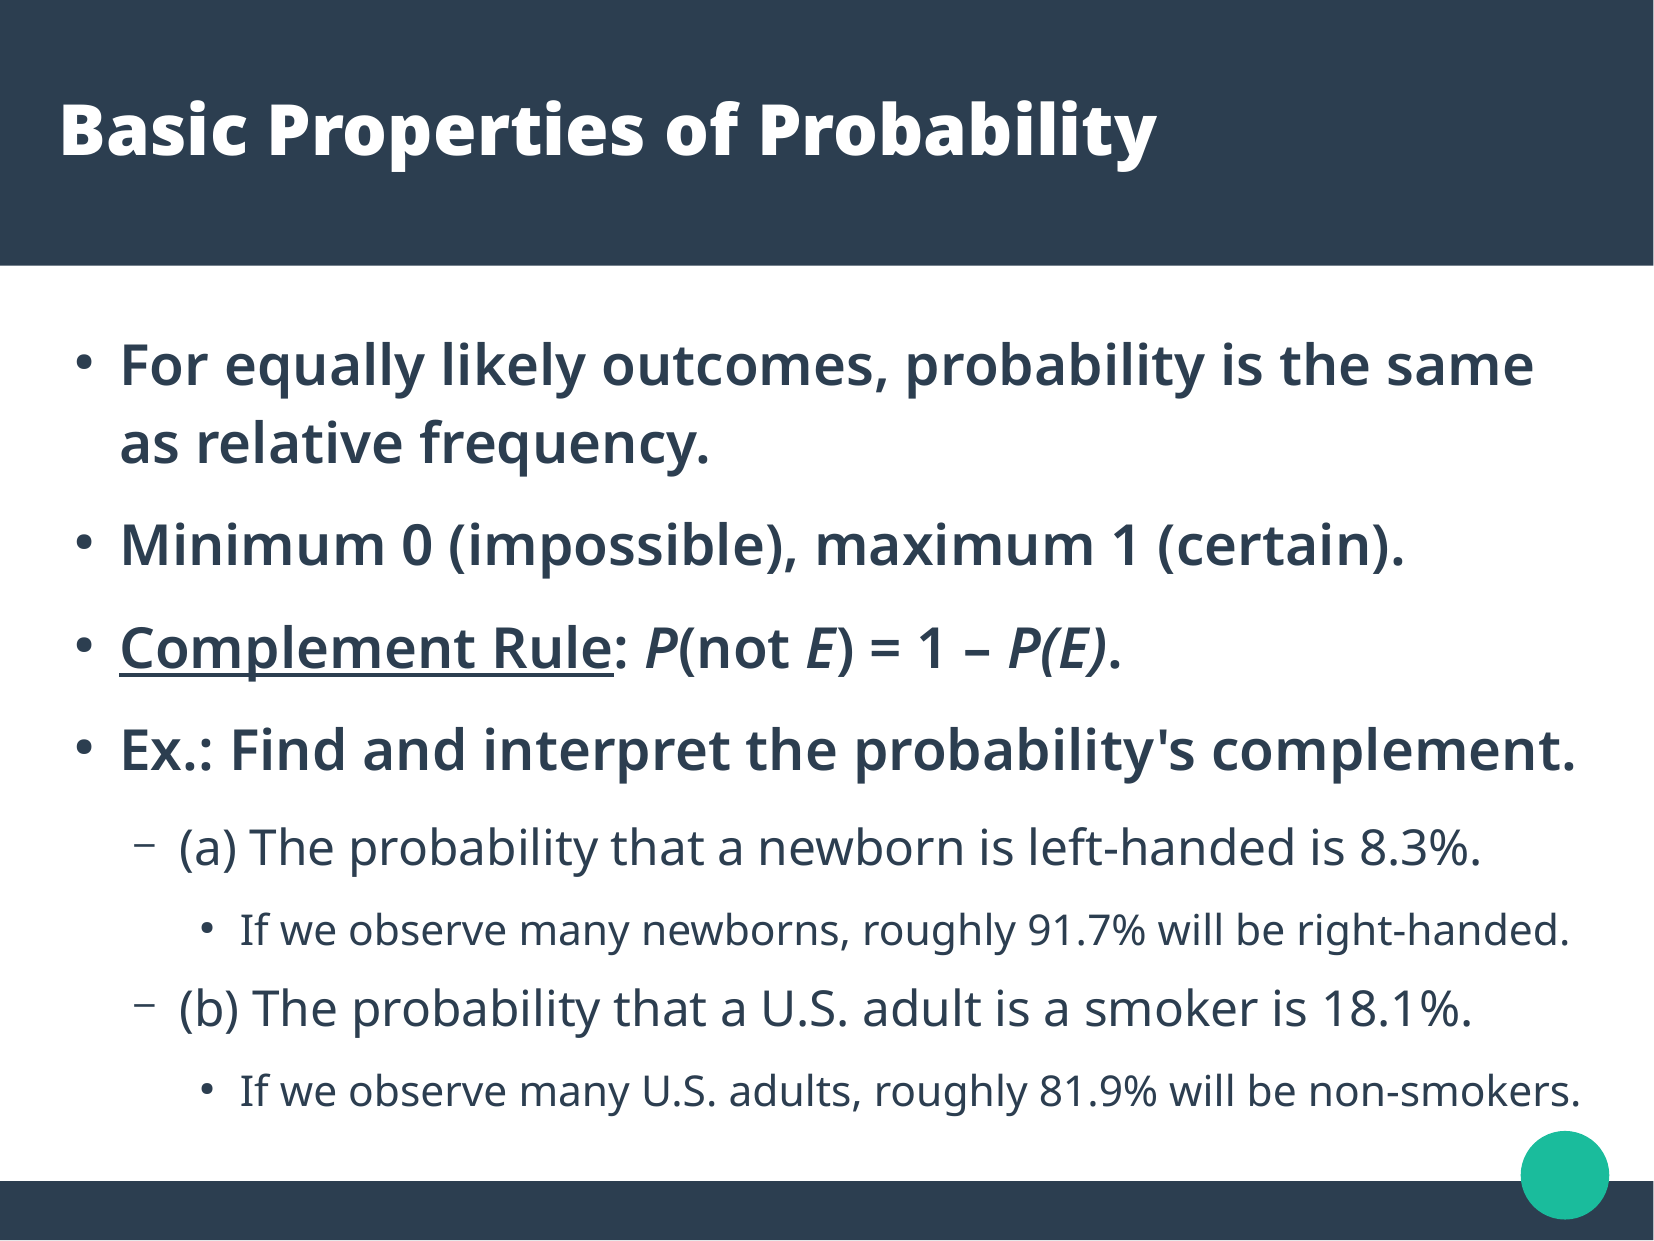

# Basic Properties of Probability
For equally likely outcomes, probability is the same as relative frequency.
Minimum 0 (impossible), maximum 1 (certain).
Complement Rule: P(not E) = 1 – P(E).
Ex.: Find and interpret the probability's complement.
(a) The probability that a newborn is left-handed is 8.3%.
If we observe many newborns, roughly 91.7% will be right-handed.
(b) The probability that a U.S. adult is a smoker is 18.1%.
If we observe many U.S. adults, roughly 81.9% will be non-smokers.